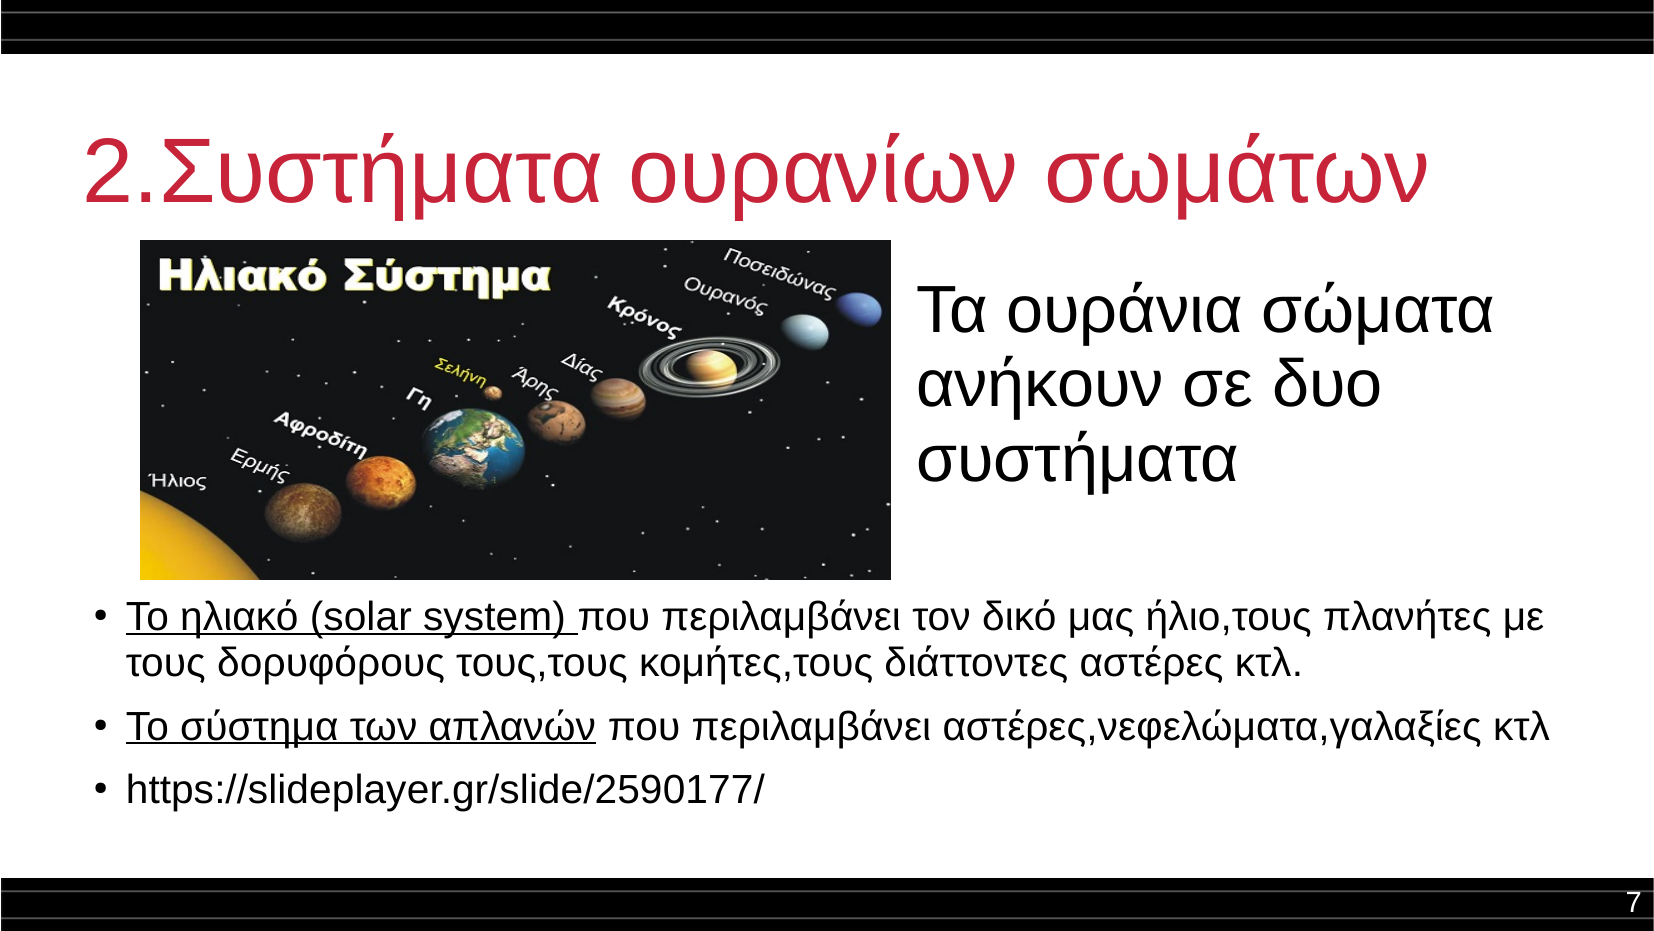

# 2.Συστήματα ουρανίων σωμάτων
Τα ουράνια σώματα ανήκουν σε δυο συστήματα
Το ηλιακό (solar system) που περιλαμβάνει τον δικό μας ήλιο,τους πλανήτες με τους δορυφόρους τους,τους κομήτες,τους διάττοντες αστέρες κτλ.
Το σύστημα των απλανών που περιλαμβάνει αστέρες,νεφελώματα,γαλαξίες κτλ
https://slideplayer.gr/slide/2590177/